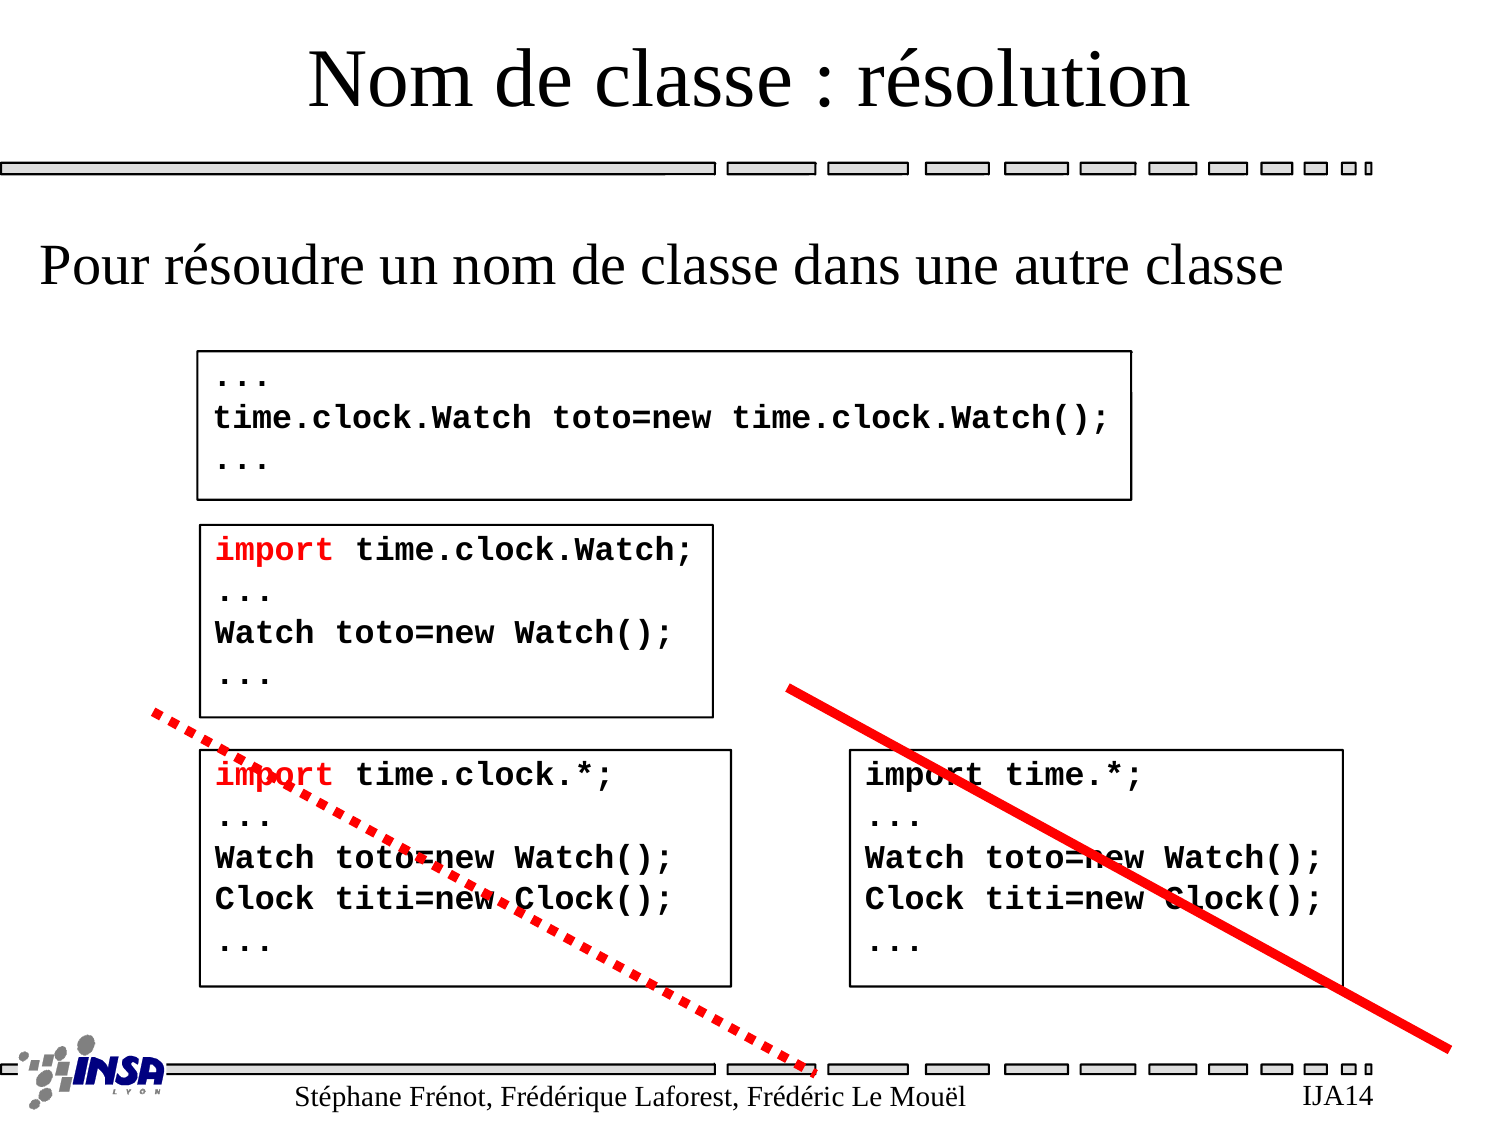

# Nom de classe : résolution
Pour résoudre un nom de classe dans une autre classe
...
time.clock.Watch toto=new time.clock.Watch();
...
import time.clock.Watch;
...
Watch toto=new Watch();
...
import time.clock.*;
...
Watch toto=new Watch();
Clock titi=new Clock();
...
import time.*;
...
Watch toto=new Watch();
Clock titi=new Clock();
...